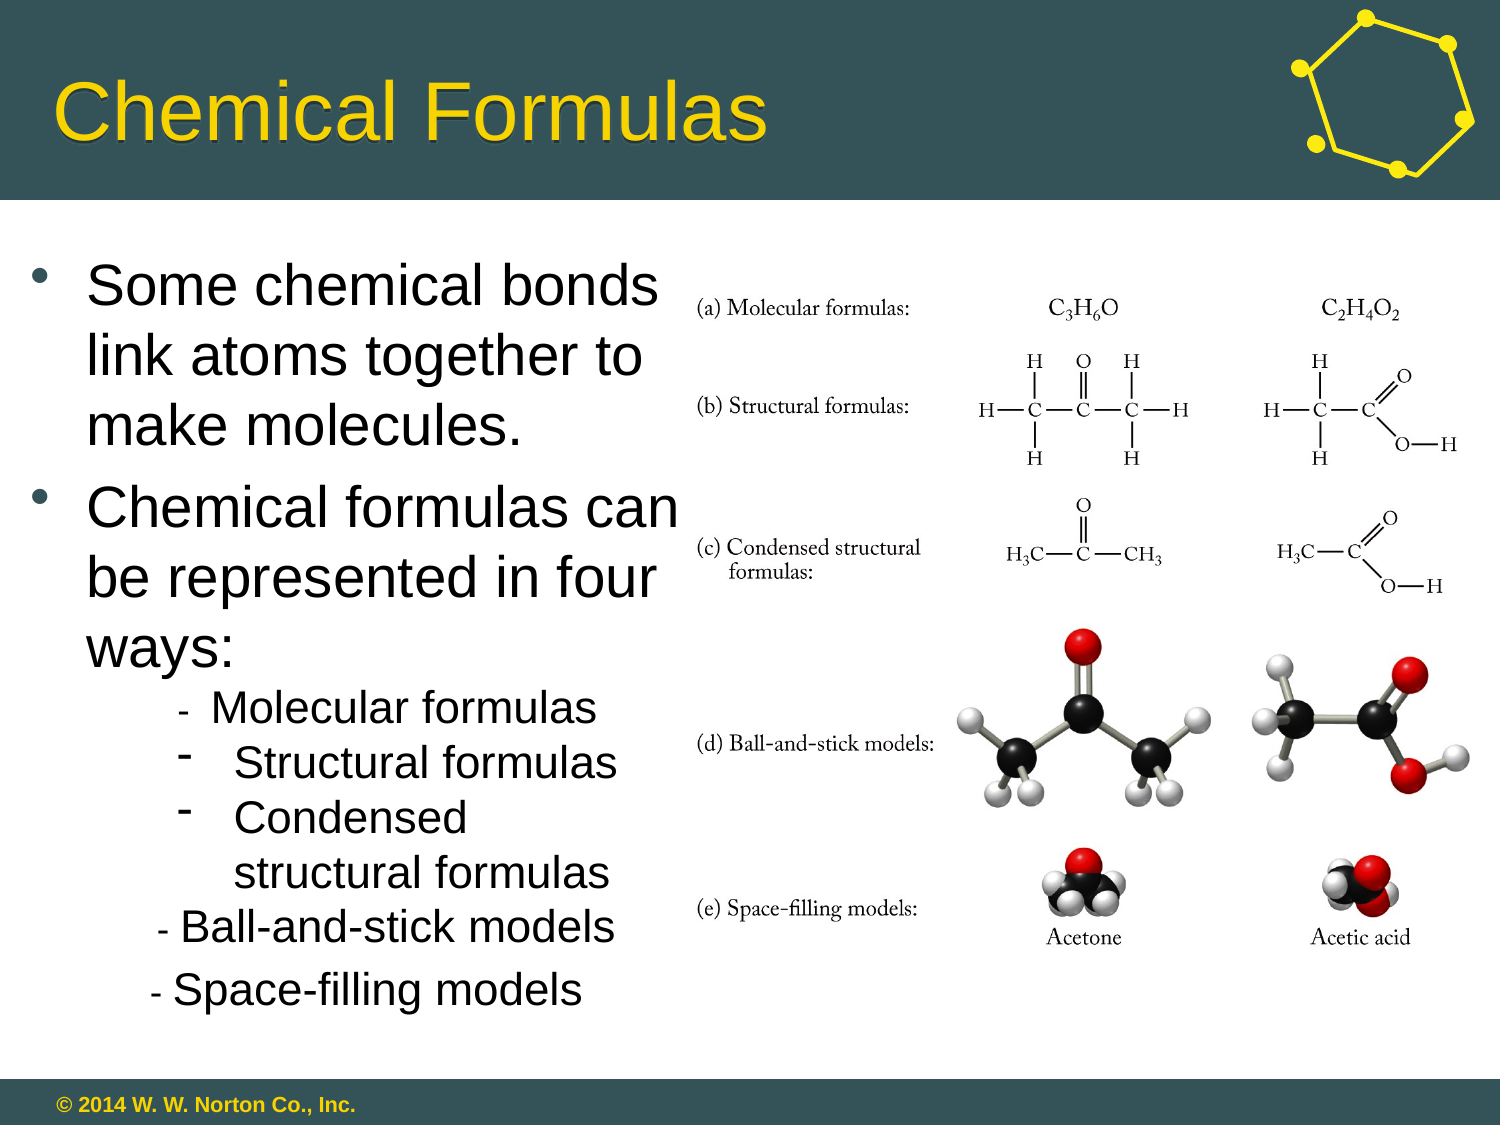

Chemical Formulas
# Some chemical bonds link atoms together to make molecules.
Chemical formulas can be represented in four ways:
- Molecular formulas
Structural formulas
Condensed structural formulas
- Ball-and-stick models
- Space-filling models